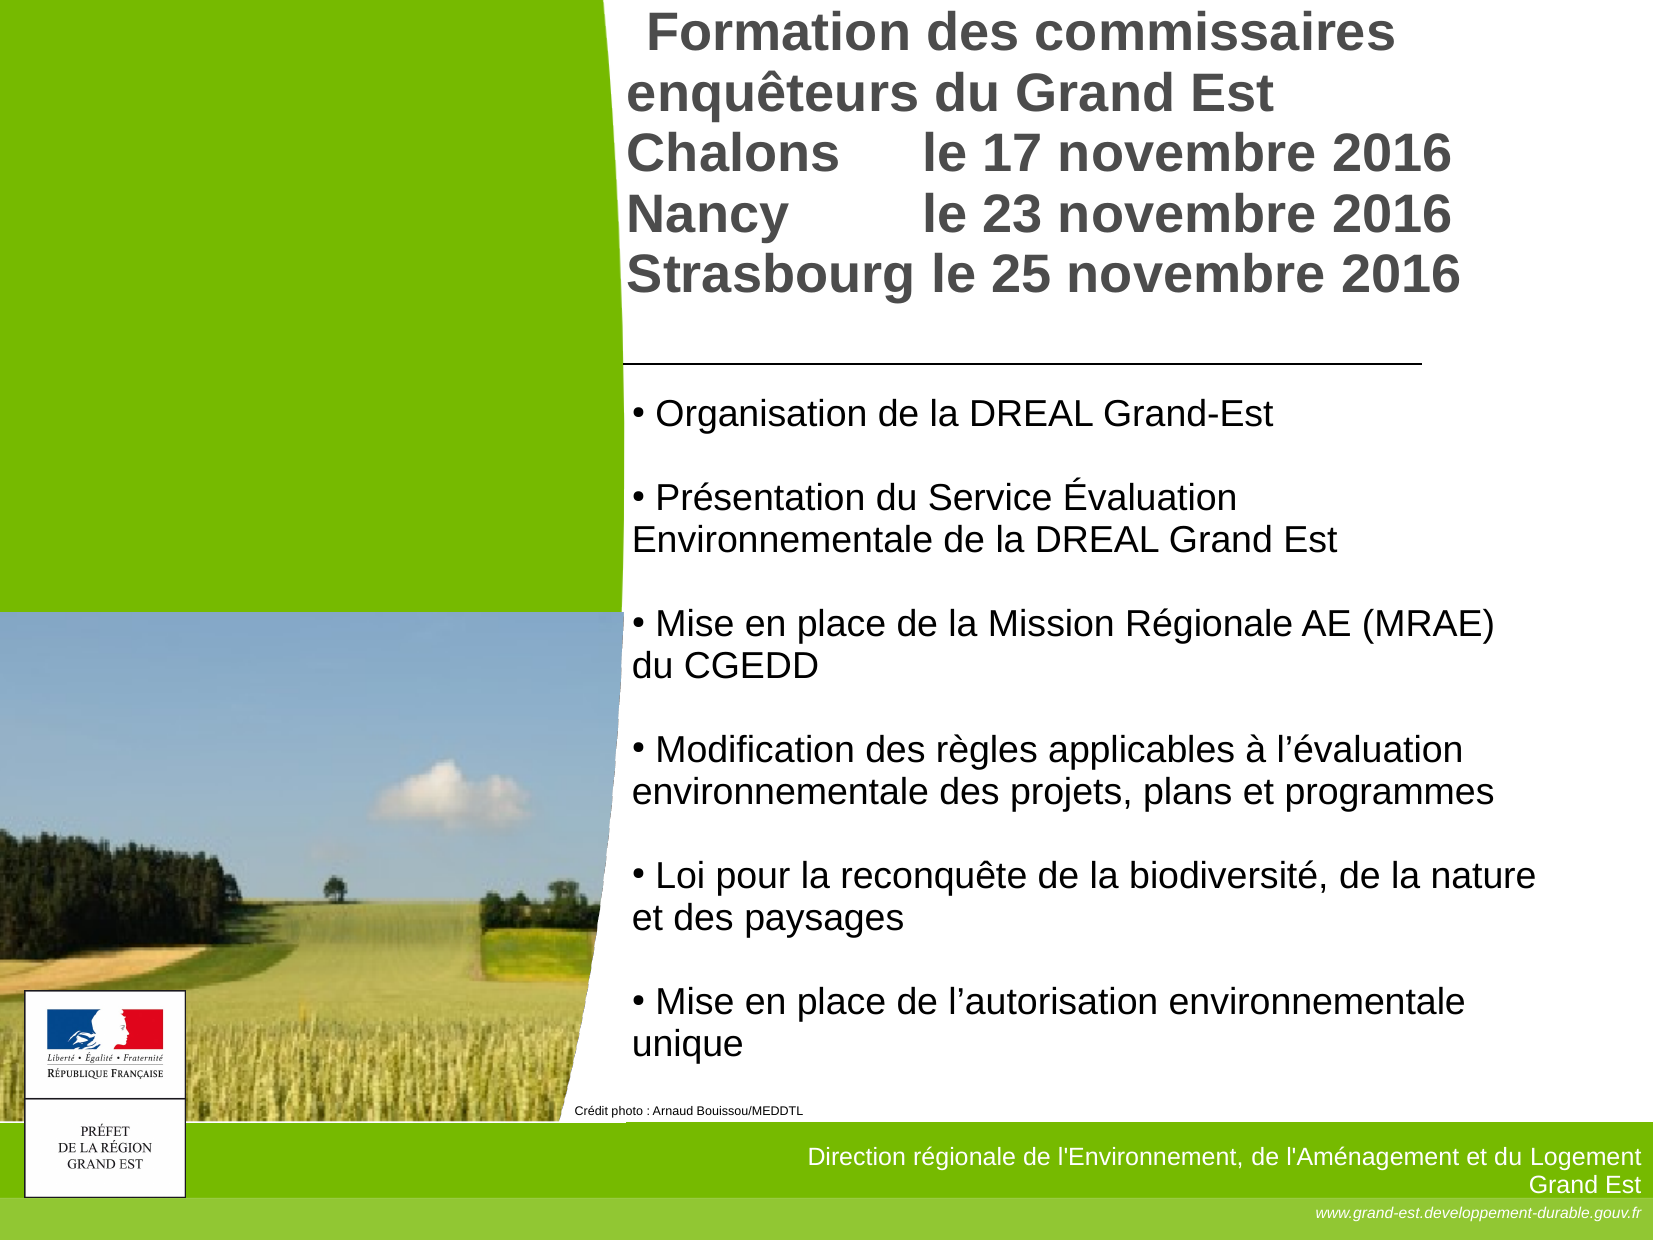

# Formation des commissaires enquêteurs du Grand Est Chalons 	le 17 novembre 2016 Nancy 		le 23 novembre 2016 Strasbourg le 25 novembre 2016
 Organisation de la DREAL Grand-Est
 Présentation du Service Évaluation Environnementale de la DREAL Grand Est
 Mise en place de la Mission Régionale AE (MRAE) du CGEDD
 Modification des règles applicables à l’évaluation environnementale des projets, plans et programmes
 Loi pour la reconquête de la biodiversité, de la nature et des paysages
 Mise en place de l’autorisation environnementale unique